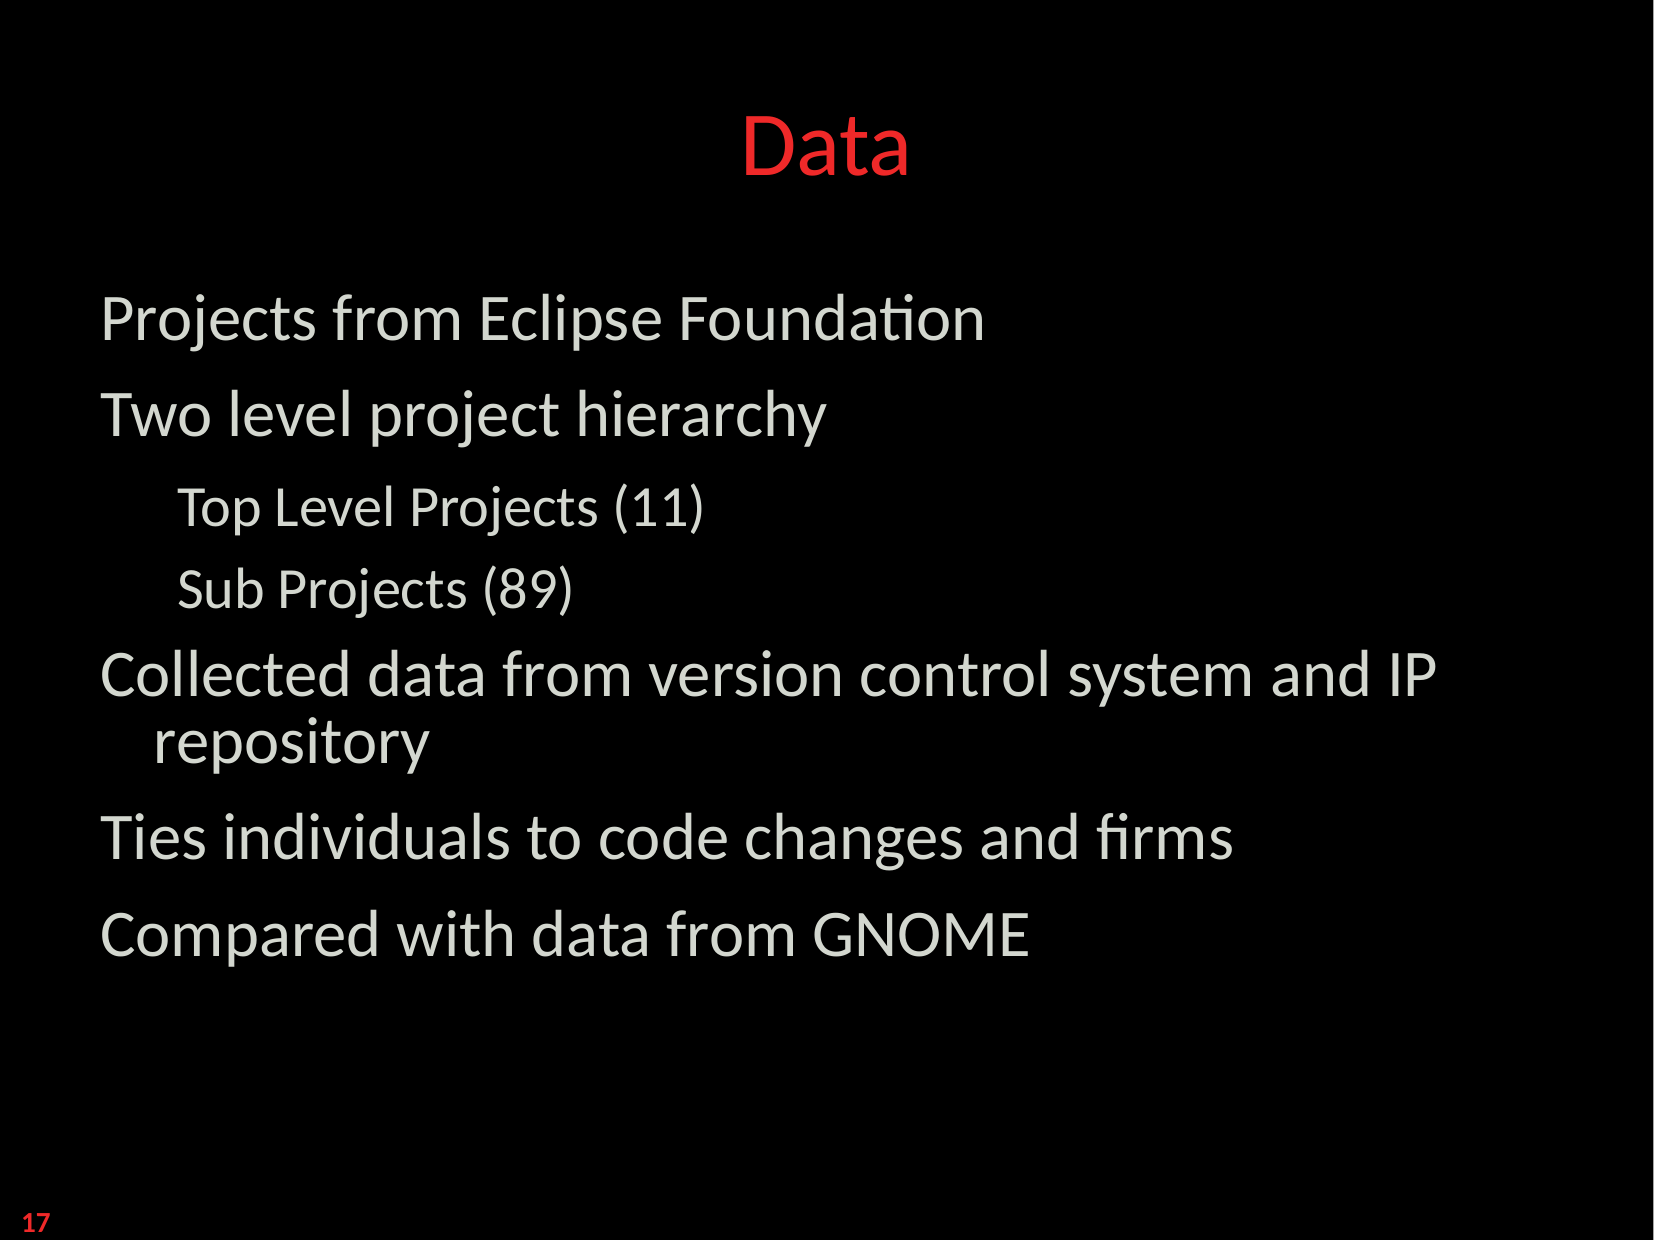

# Data
Projects from Eclipse Foundation
Two level project hierarchy
Top Level Projects (11)
Sub Projects (89)
Collected data from version control system and IP repository
Ties individuals to code changes and firms
Compared with data from GNOME
17